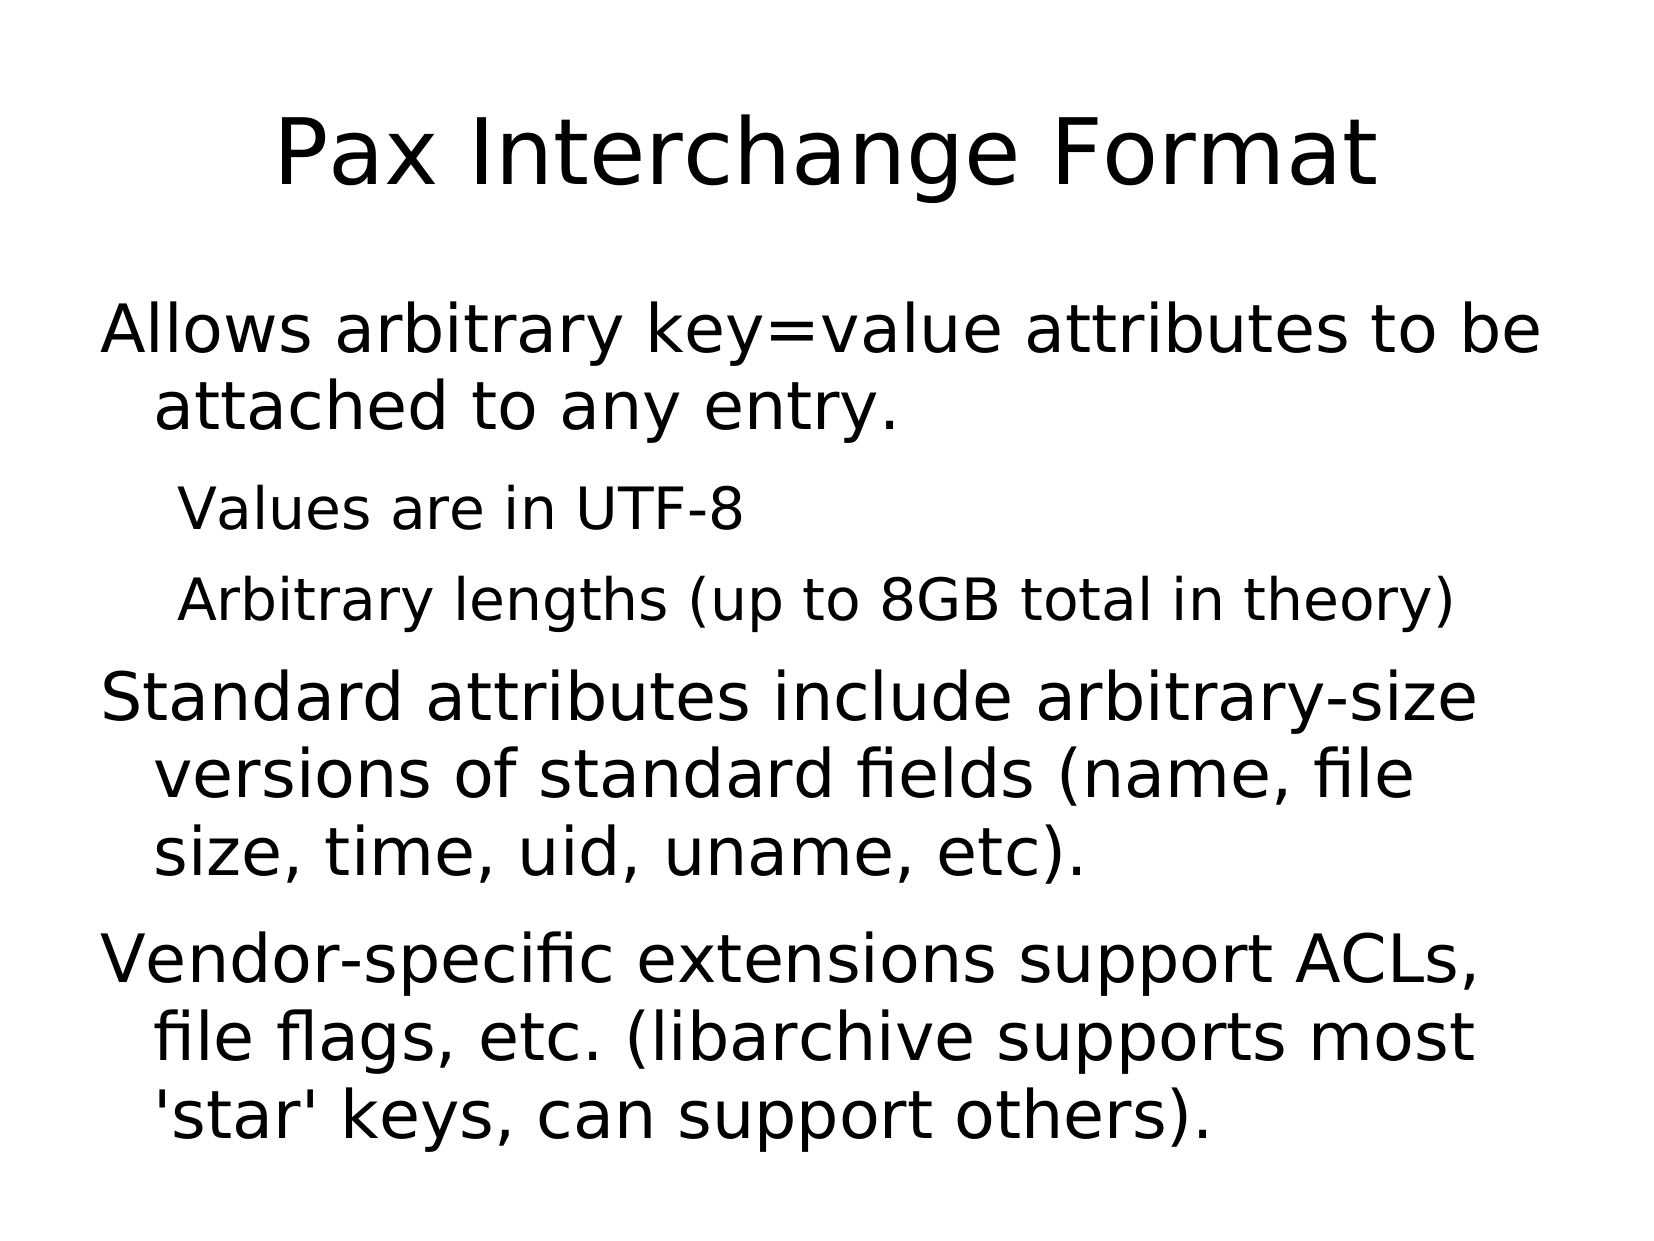

# Pax Interchange Format
Allows arbitrary key=value attributes to be attached to any entry.
Values are in UTF-8
Arbitrary lengths (up to 8GB total in theory)
Standard attributes include arbitrary-size versions of standard fields (name, file size, time, uid, uname, etc).
Vendor-specific extensions support ACLs, file flags, etc. (libarchive supports most 'star' keys, can support others).